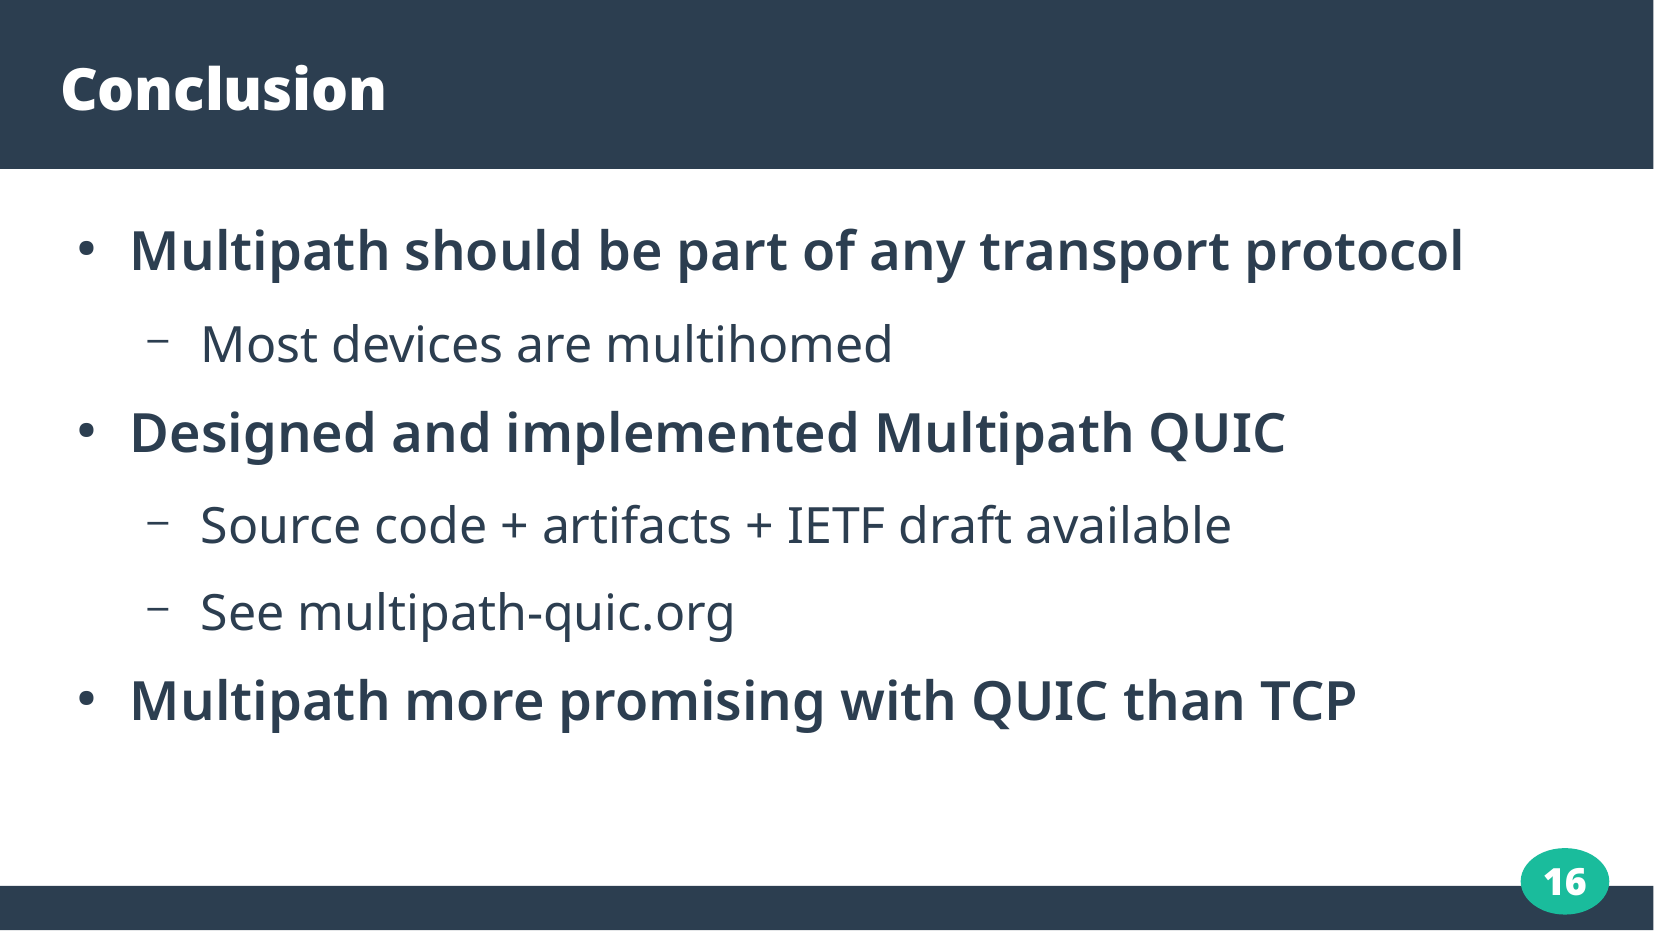

# Conclusion
Multipath should be part of any transport protocol
Most devices are multihomed
Designed and implemented Multipath QUIC
Source code + artifacts + IETF draft available
See multipath-quic.org
Multipath more promising with QUIC than TCP
16